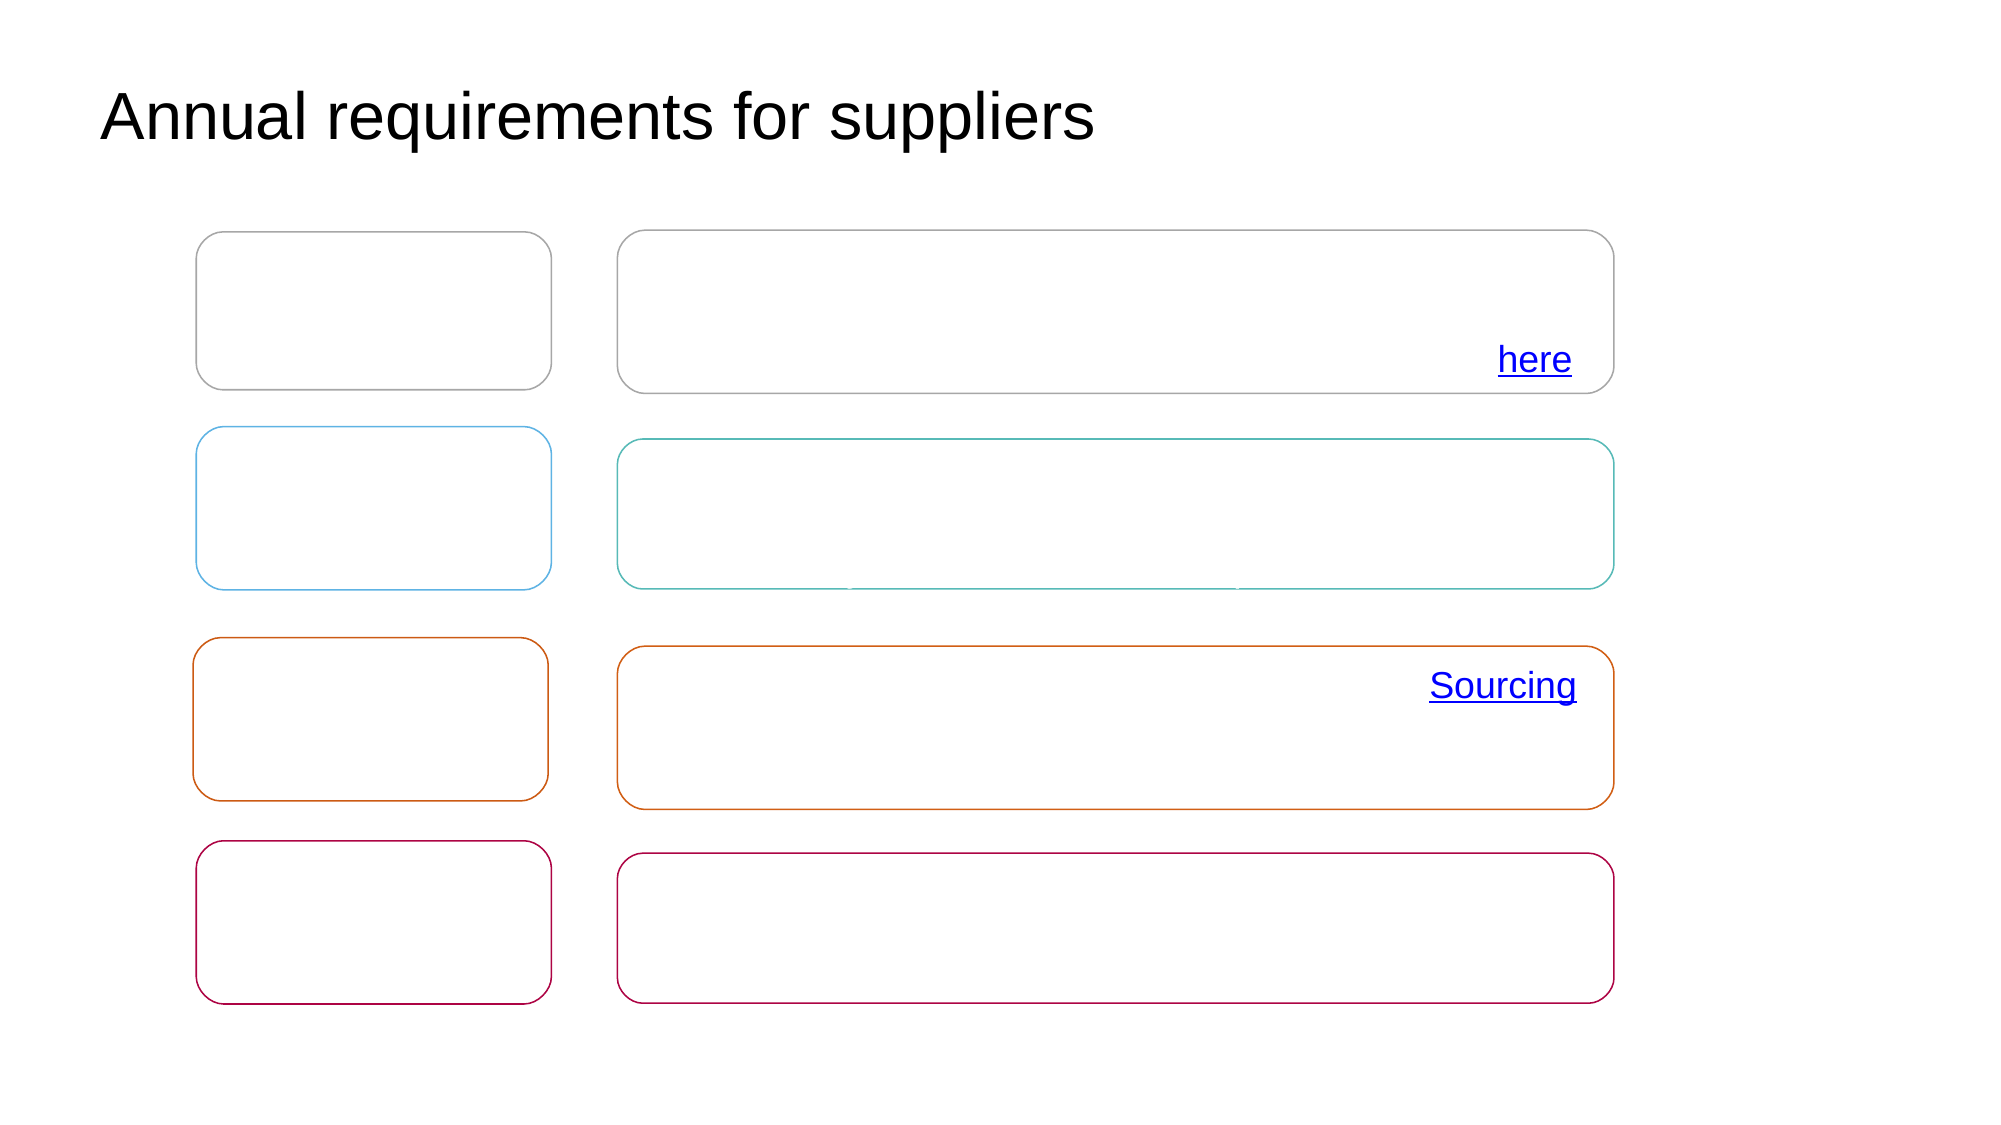

Annual requirements for suppliers
PPN 006 - Suppliers across all lots will be required to annually maintain and submit a carbon reduction plan.
CCS provides regular training that can be accessed here
Carbon reduction
Modern slavery act
Suppliers must provide CCS with an annual report if the turnover is above £36m per annum. CCS are working with internal Policy team to determine requirements.
Financial stability
This procurement aligns with the Cabinet Office Sourcing playbook. Bidders will be required to complete
a standard financial viability risk assessment.
Prompt payment
PPN 018 is effective from 1 October 2025. Please use the link here to learn more.